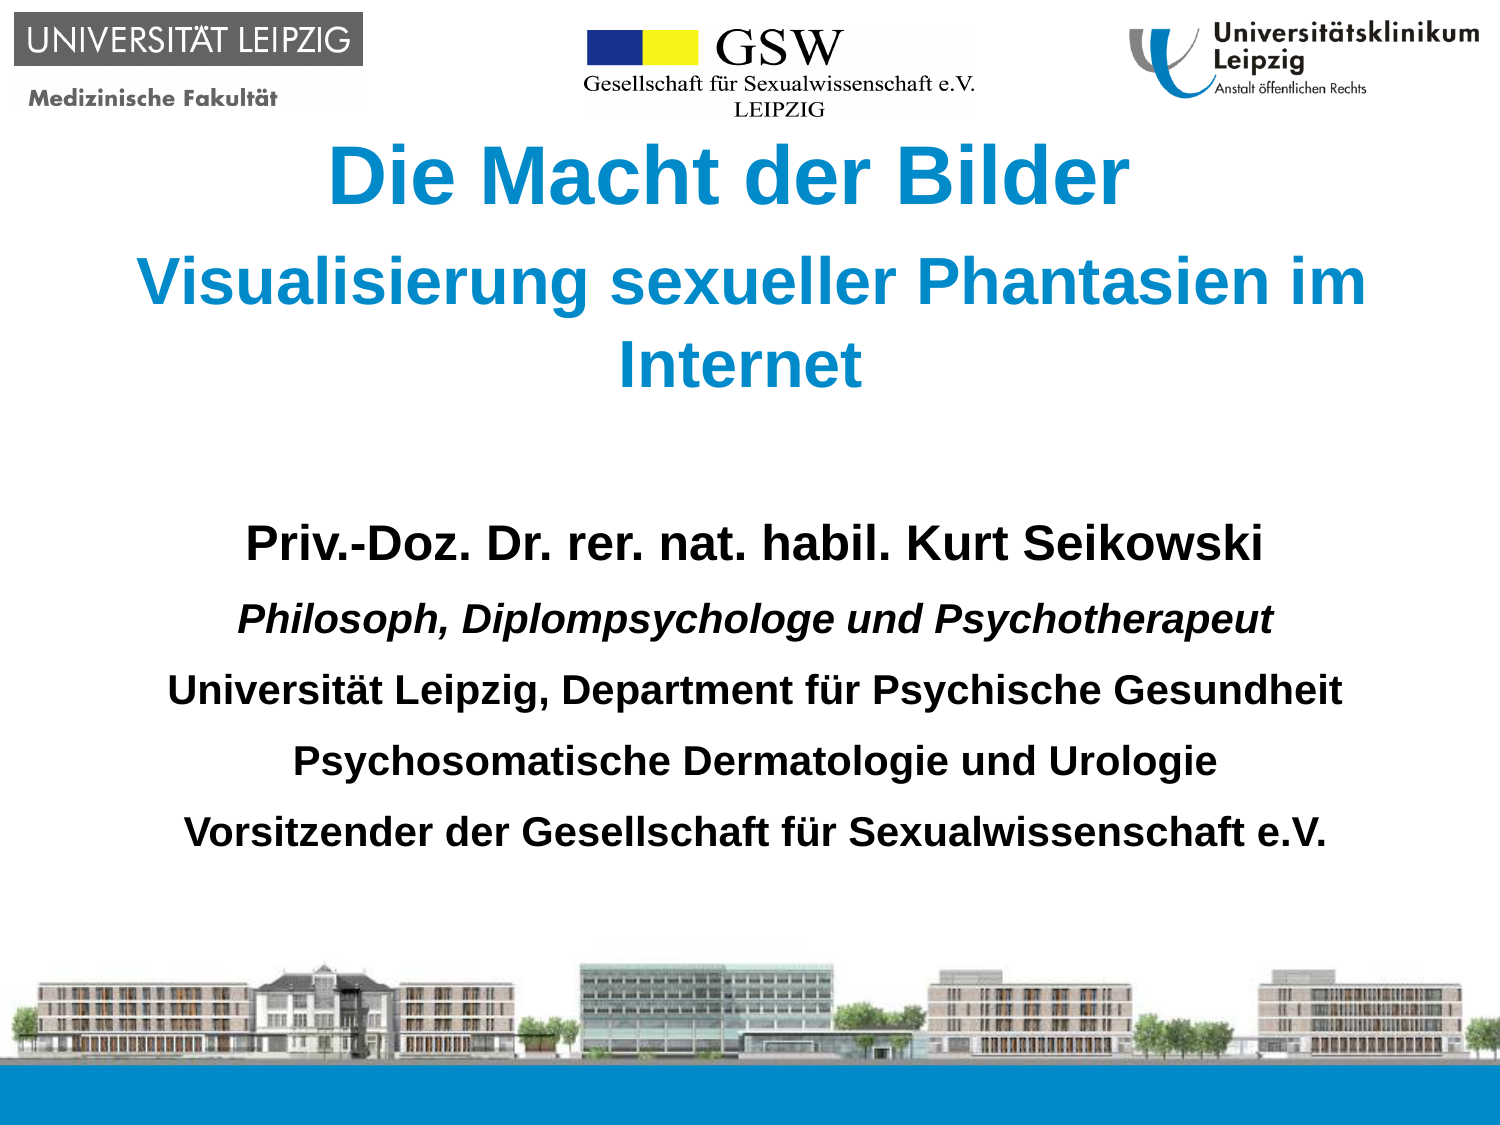

# Die Macht der Bilder Visualisierung sexueller Phantasien im Internet
Priv.-Doz. Dr. rer. nat. habil. Kurt Seikowski
Philosoph, Diplompsychologe und Psychotherapeut
Universität Leipzig, Department für Psychische Gesundheit
Psychosomatische Dermatologie und Urologie
Vorsitzender der Gesellschaft für Sexualwissenschaft e.V.